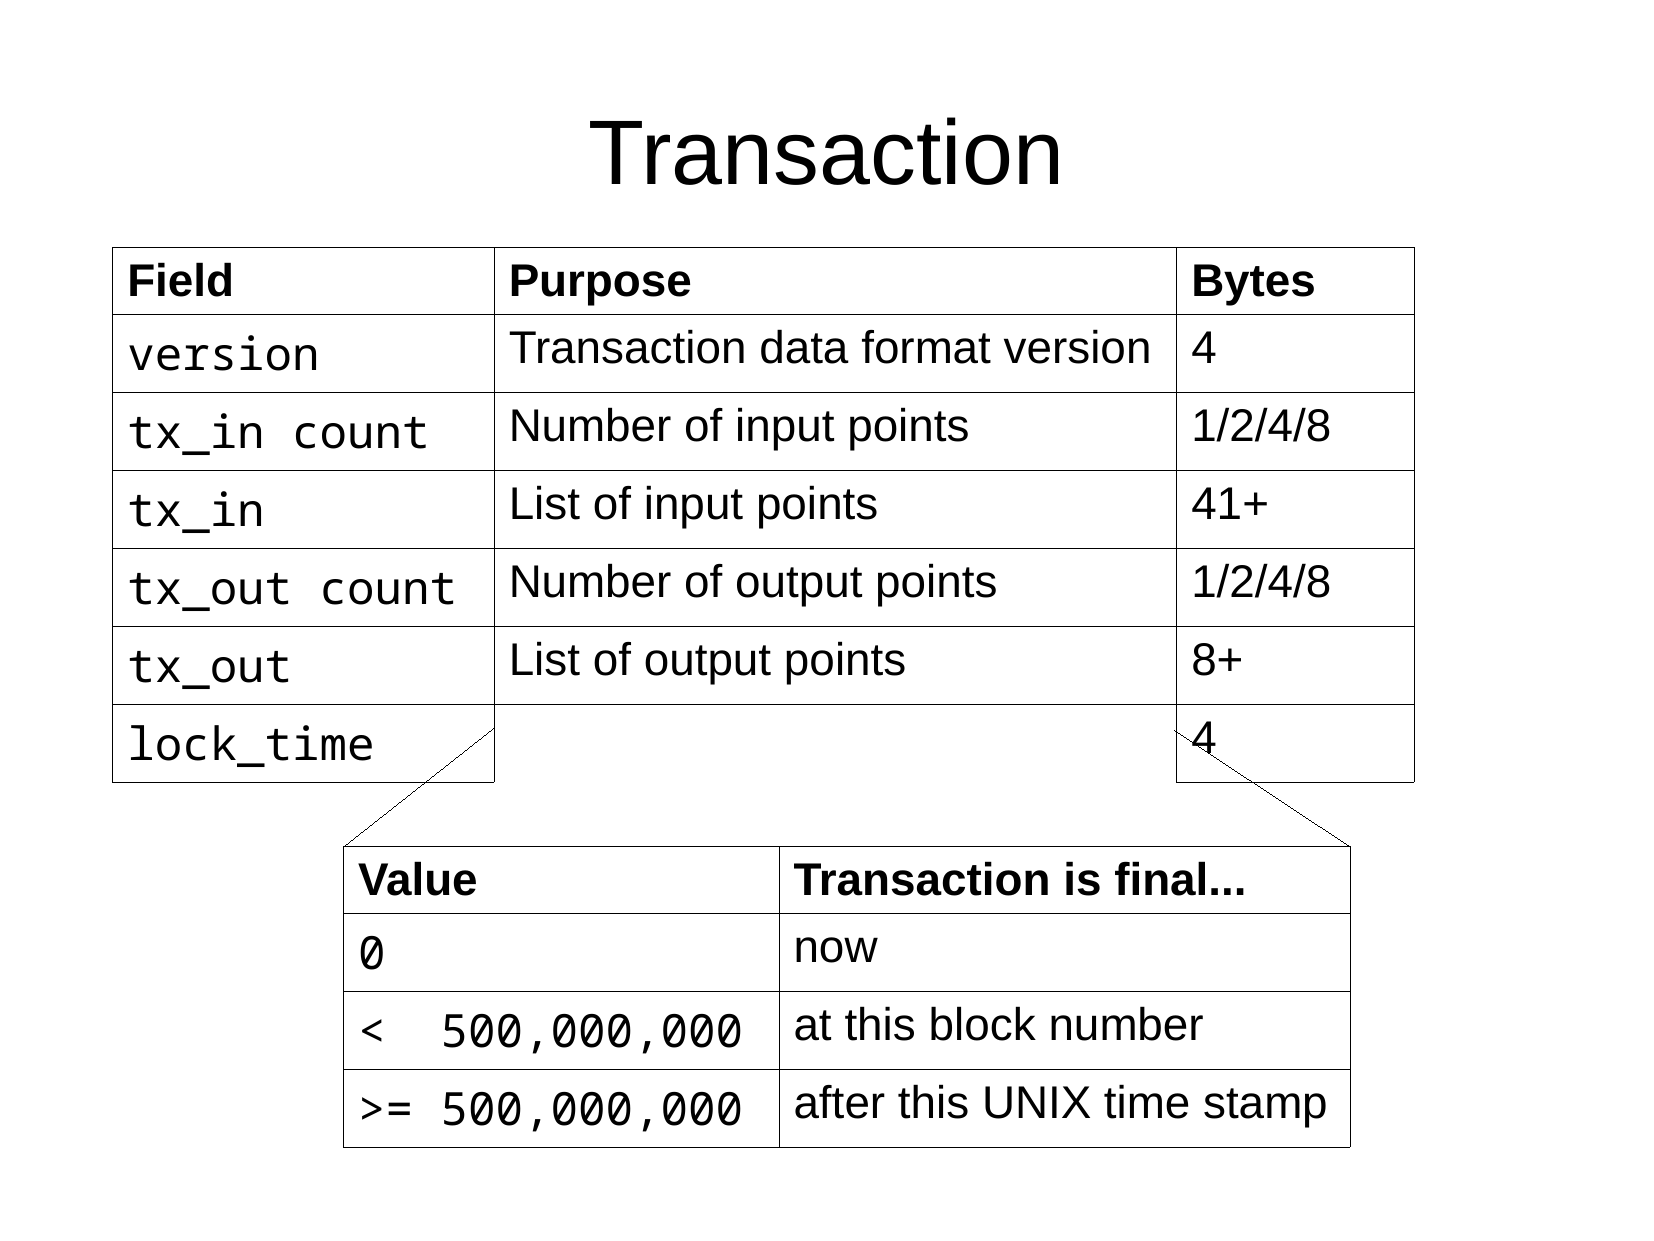

# Transaction
| Field | Purpose | Bytes |
| --- | --- | --- |
| version | Transaction data format version | 4 |
| tx\_in count | Number of input points | 1/2/4/8 |
| tx\_in | List of input points | 41+ |
| tx\_out count | Number of output points | 1/2/4/8 |
| tx\_out | List of output points | 8+ |
| lock\_time | | 4 |
| Value | Transaction is final... |
| --- | --- |
| 0 | now |
| < 500,000,000 | at this block number |
| >= 500,000,000 | after this UNIX time stamp |